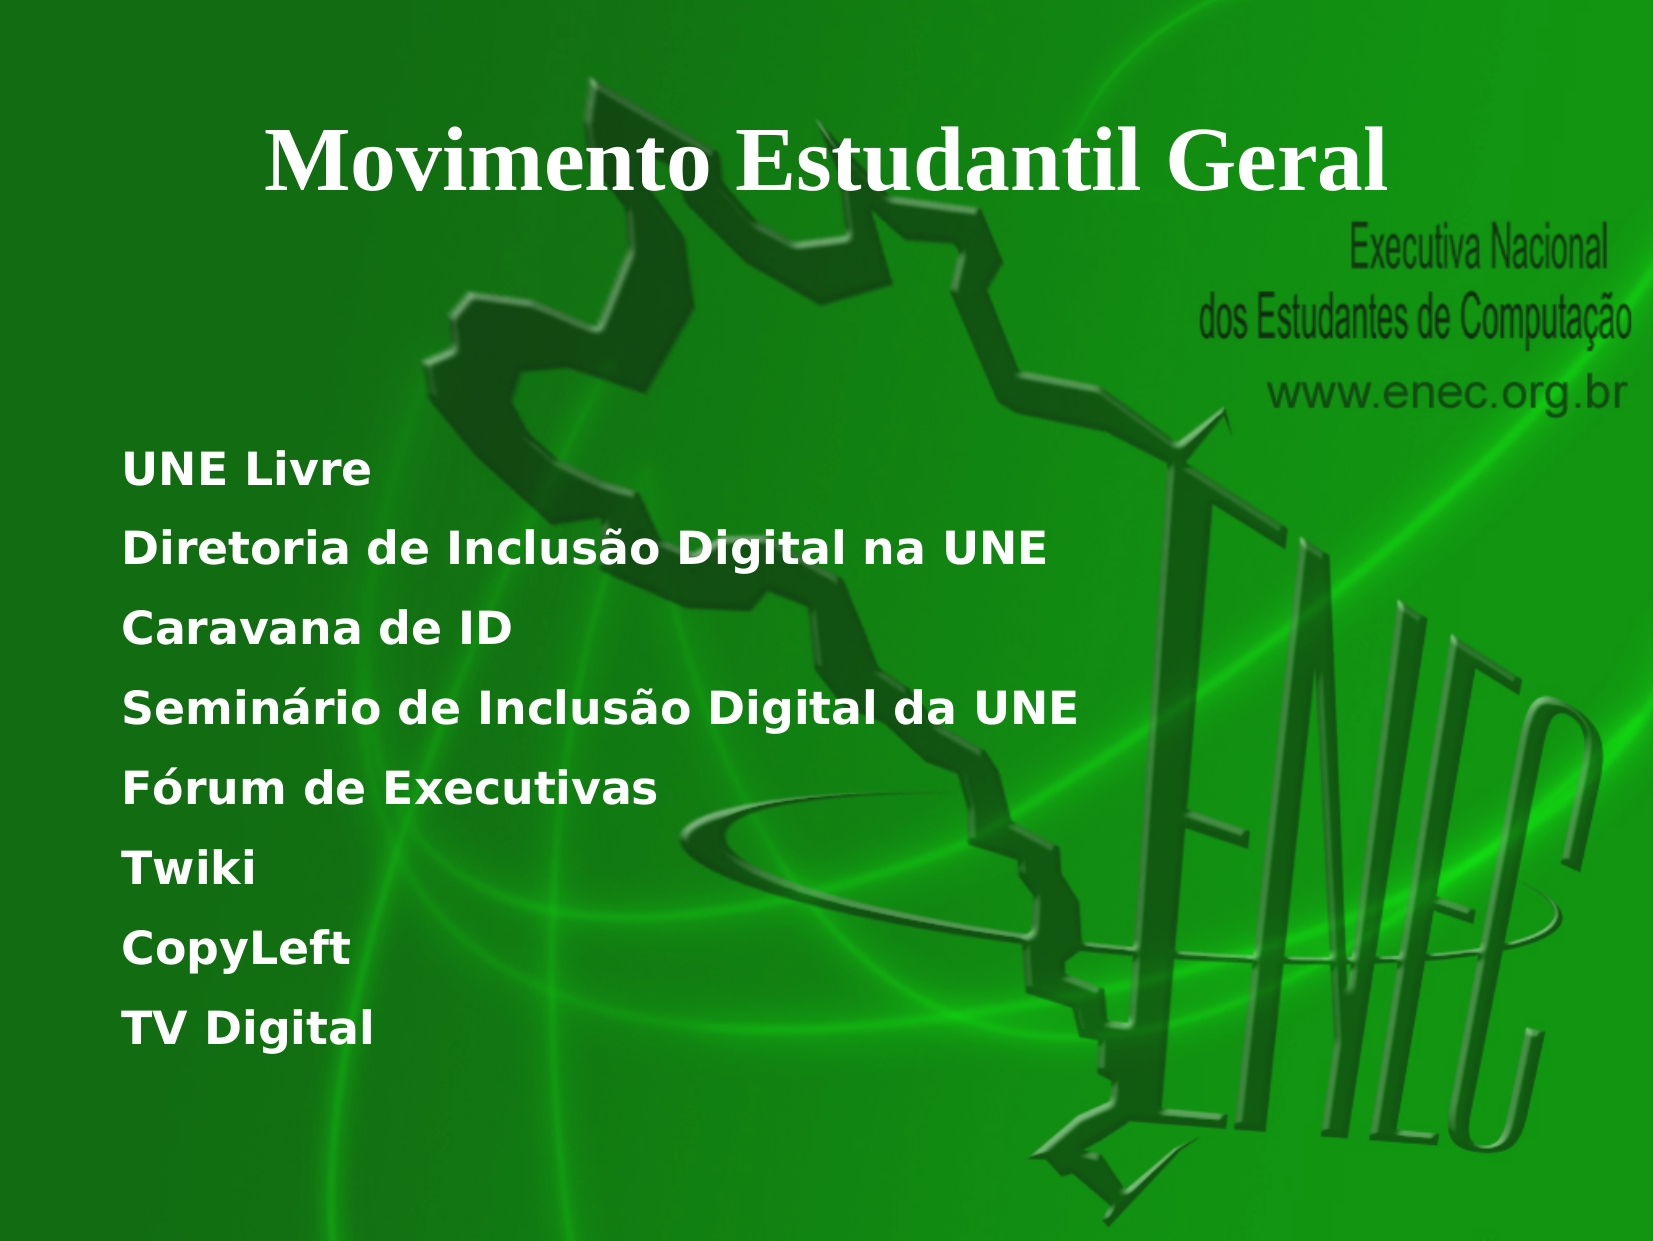

# Movimento Estudantil Geral
UNE Livre
Diretoria de Inclusão Digital na UNE
Caravana de ID
Seminário de Inclusão Digital da UNE
Fórum de Executivas
Twiki
CopyLeft
TV Digital